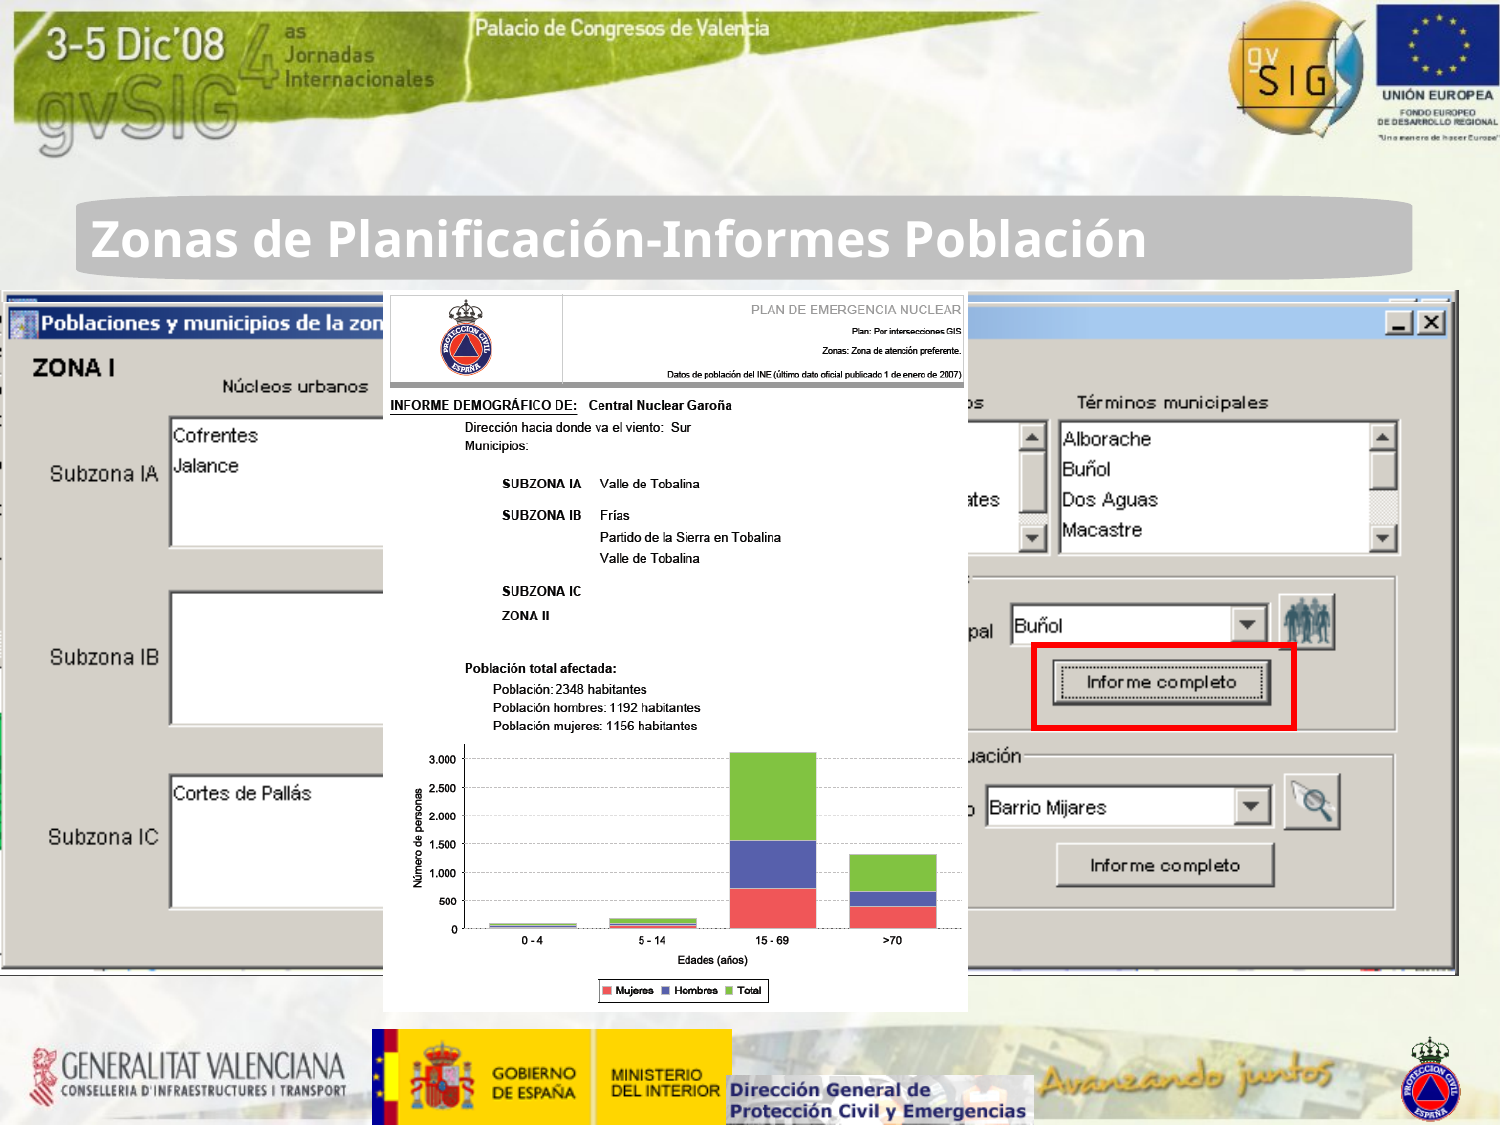

Zonas de Planificación-Informes Población
#
2
1